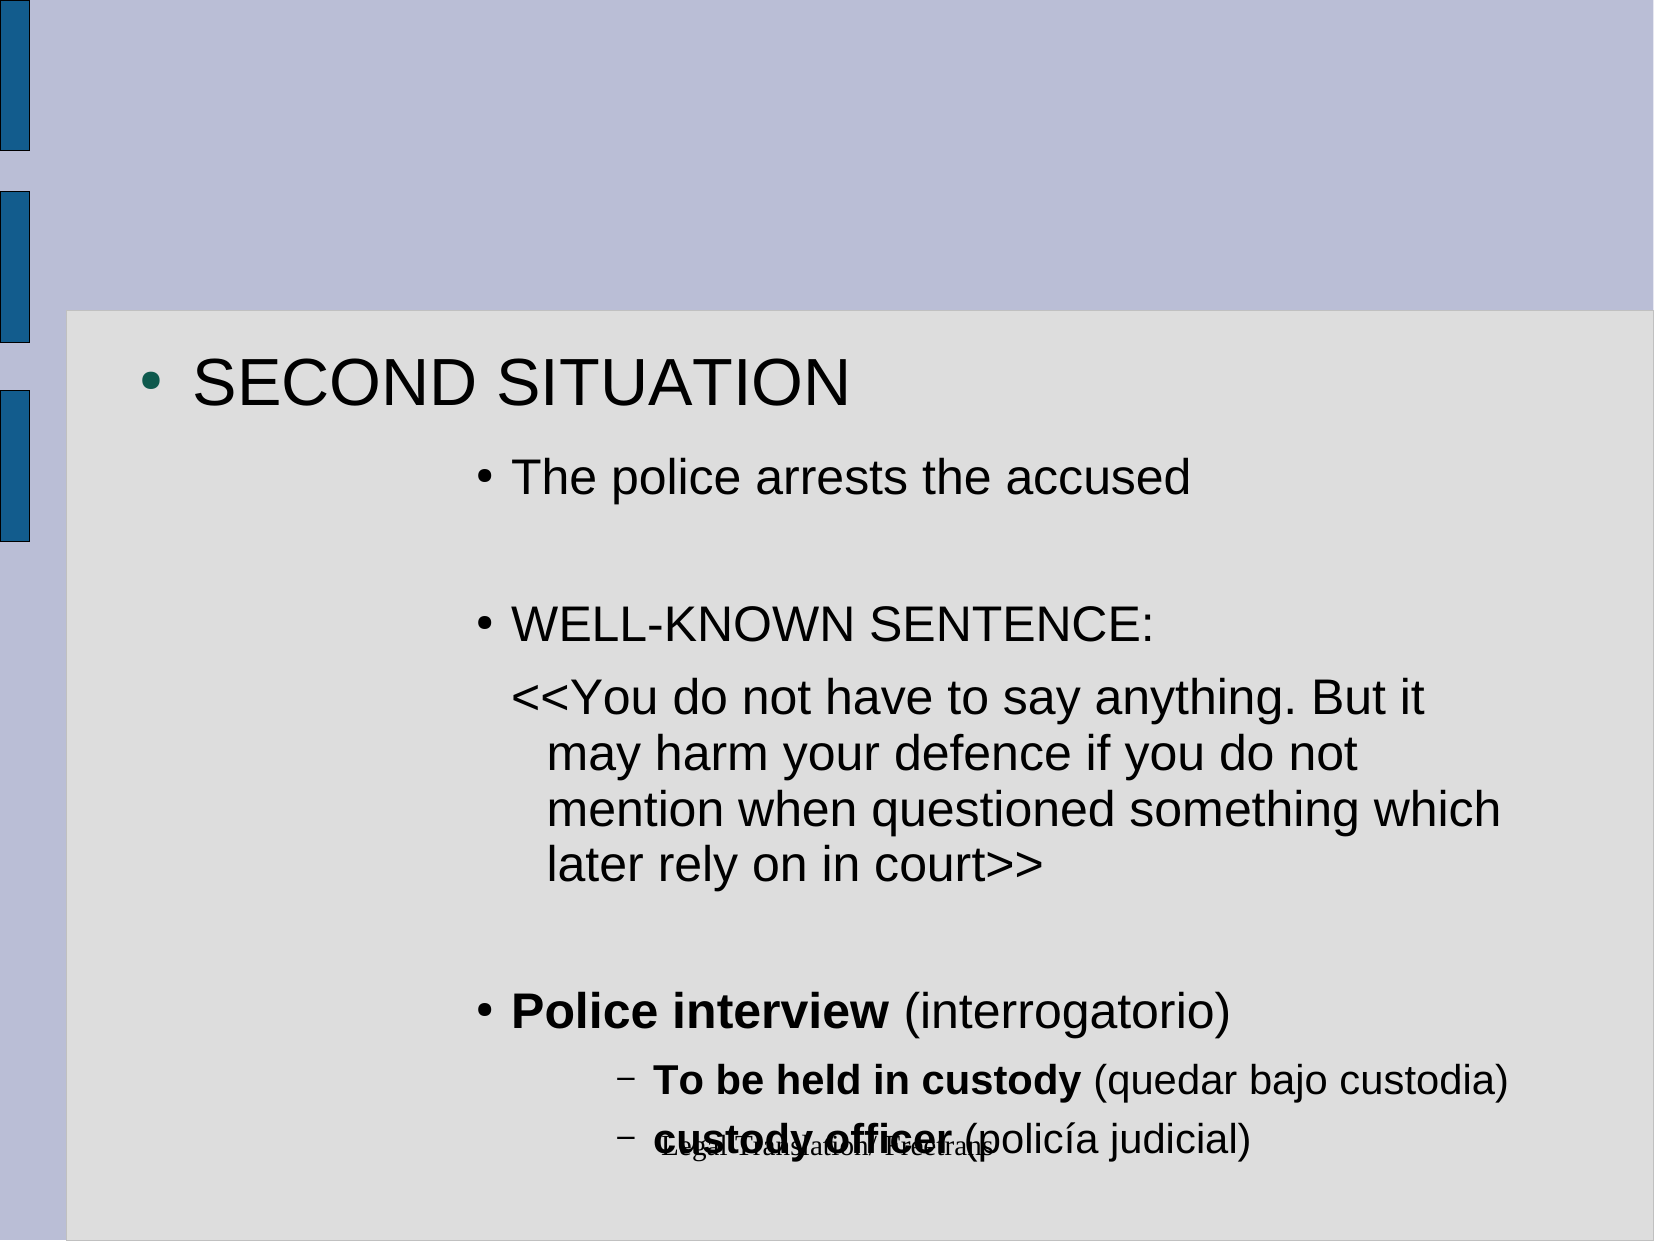

#
SECOND SITUATION
The police arrests the accused
WELL-KNOWN SENTENCE:
<<You do not have to say anything. But it may harm your defence if you do not mention when questioned something which later rely on in court>>
Police interview (interrogatorio)
To be held in custody (quedar bajo custodia)
custody officer (policía judicial)
Legal Translation/ Freetrans